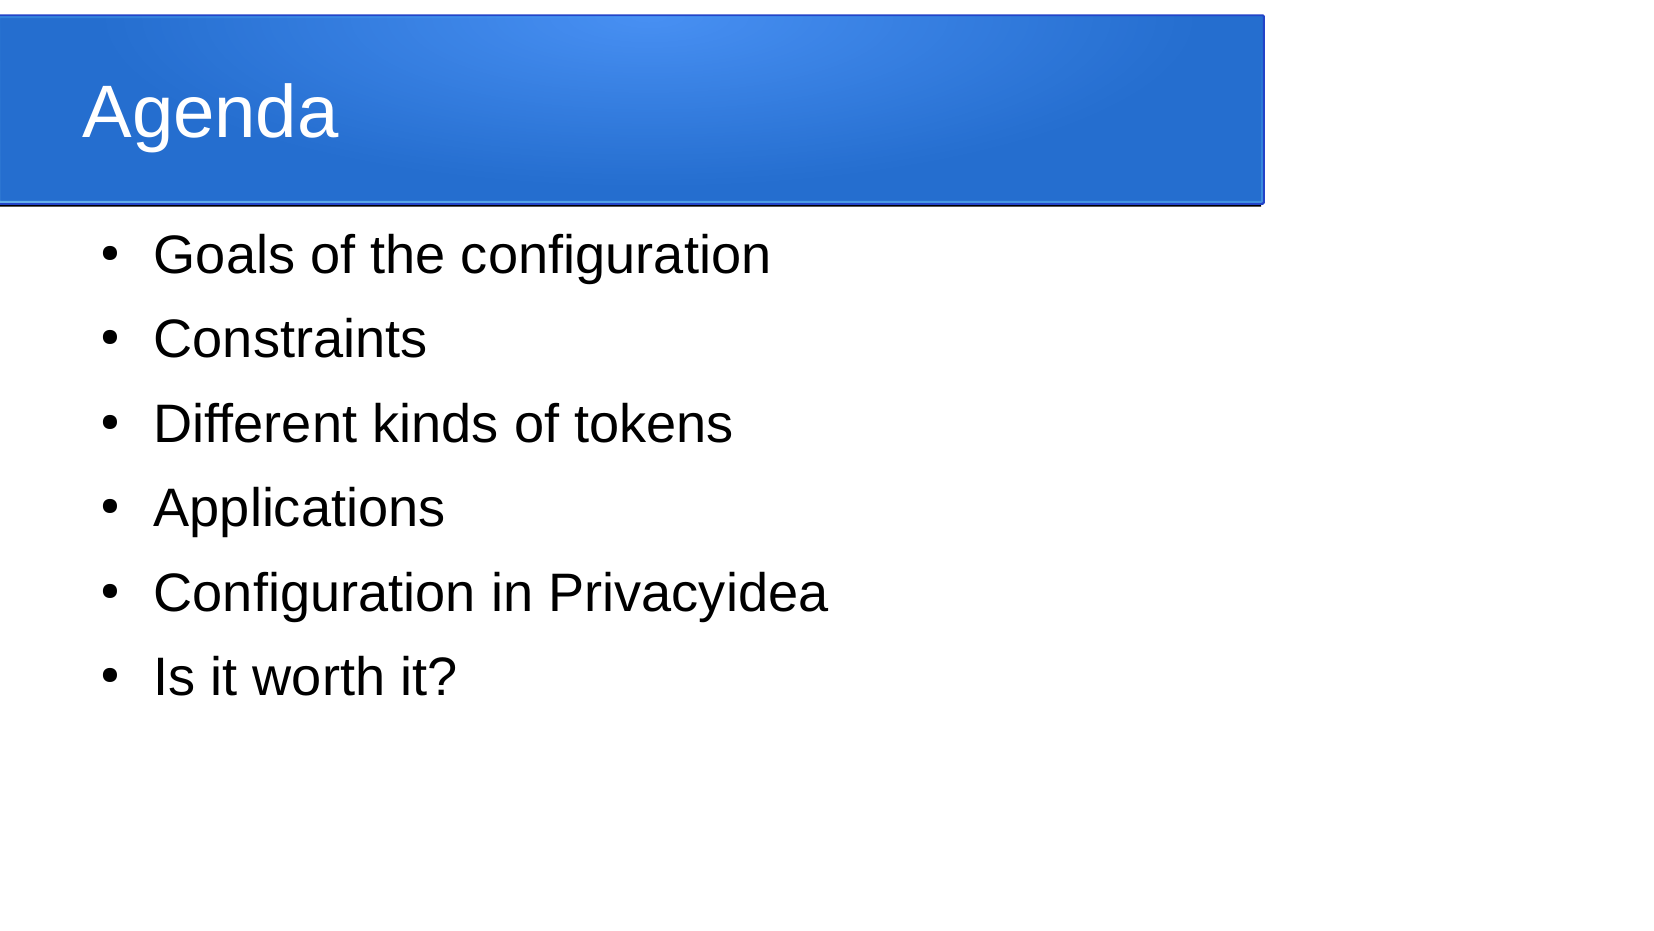

# Agenda
Goals of the configuration
Constraints
Different kinds of tokens
Applications
Configuration in Privacyidea
Is it worth it?